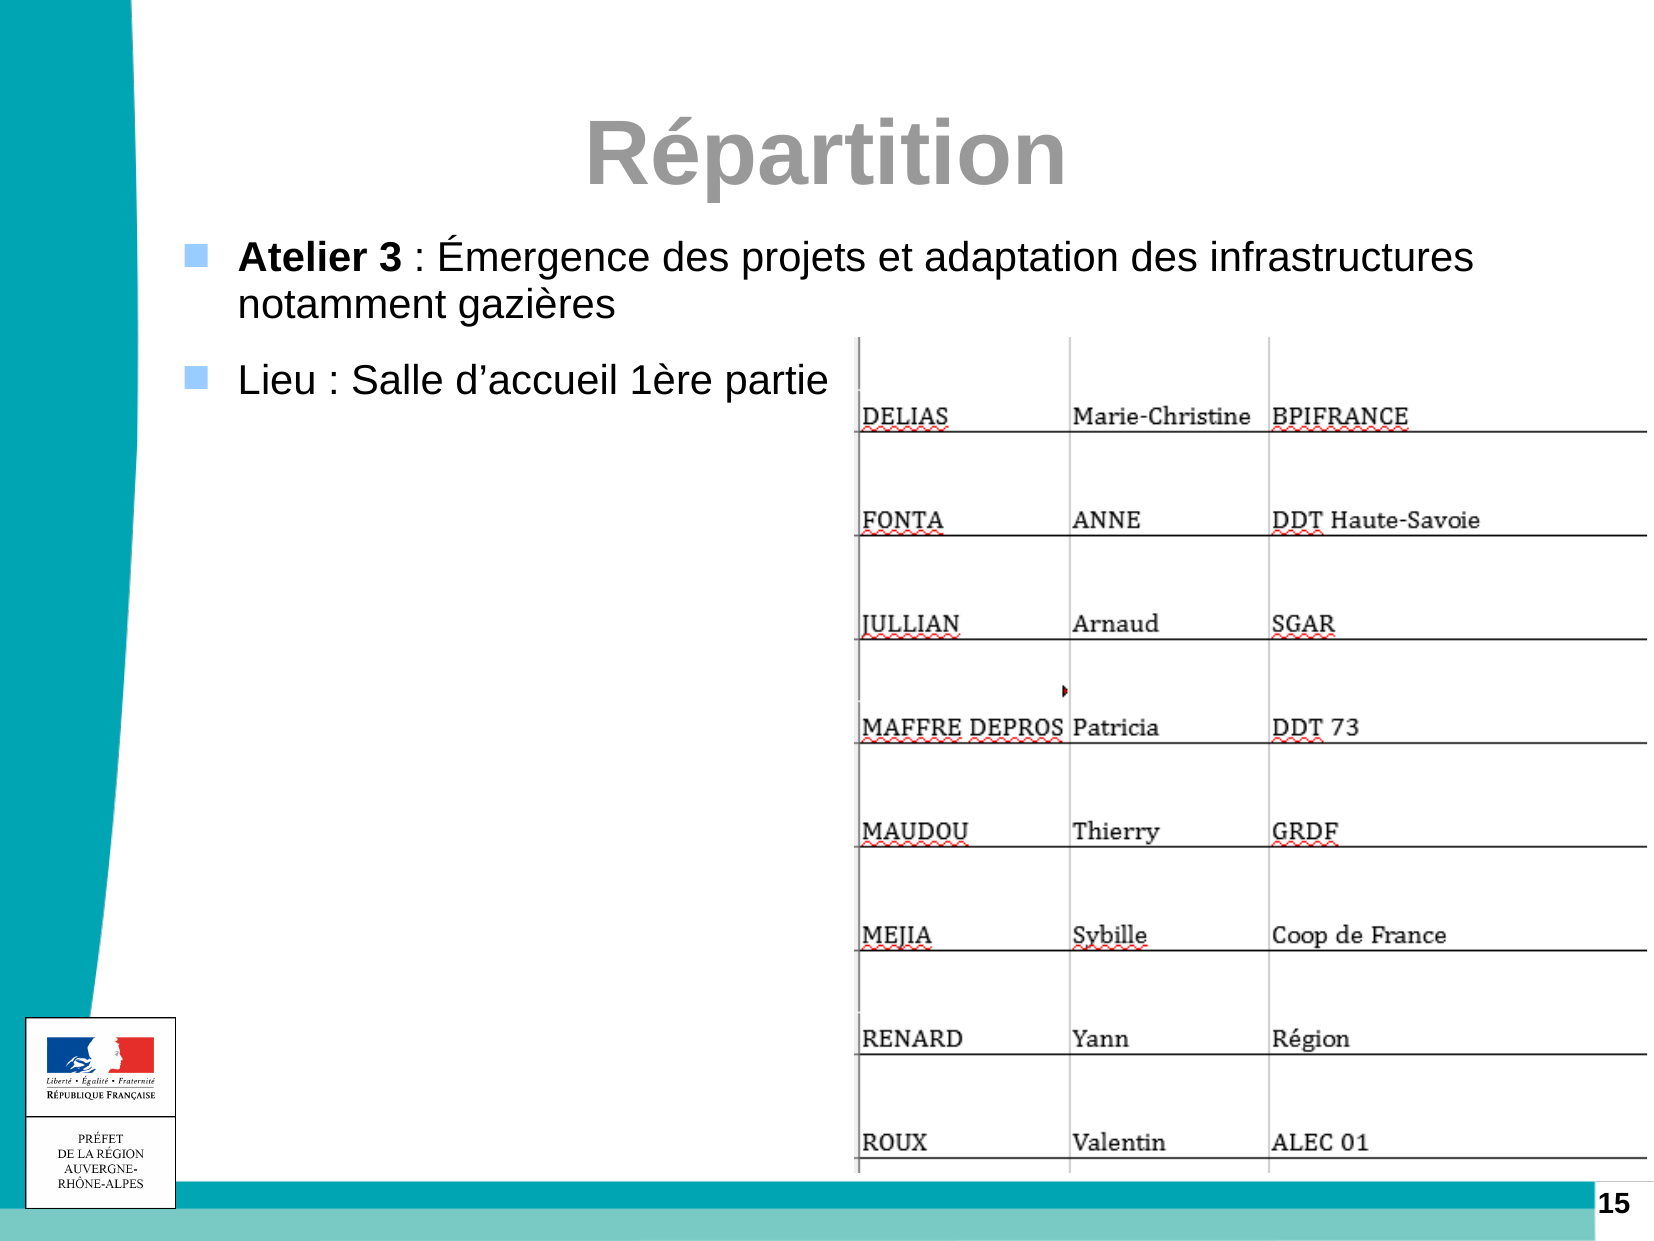

# Répartition
Atelier 3 : Émergence des projets et adaptation des infrastructures notamment gazières
Lieu : Salle d’accueil 1ère partie
15